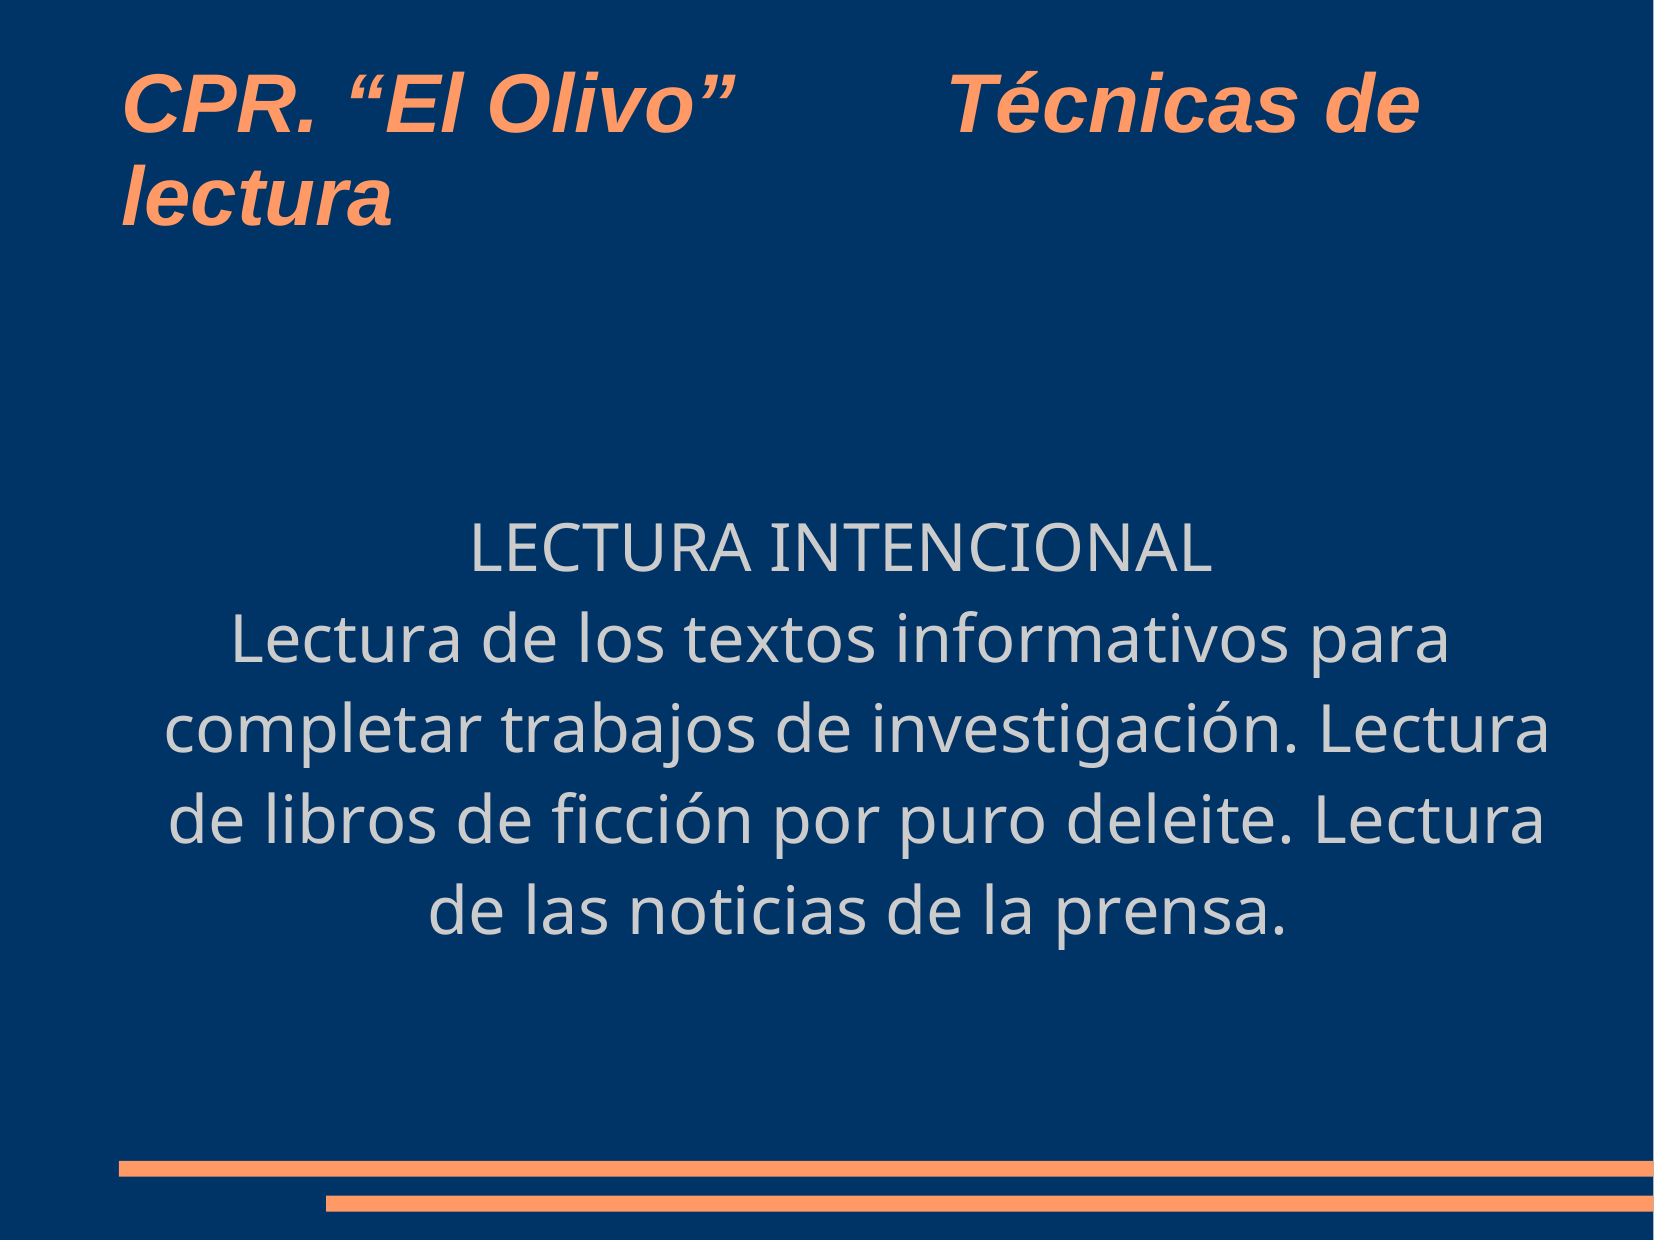

# CPR. “El Olivo” Técnicas de lectura
LECTURA INTENCIONAL
Lectura de los textos informativos para completar trabajos de investigación. Lectura de libros de ficción por puro deleite. Lectura de las noticias de la prensa.